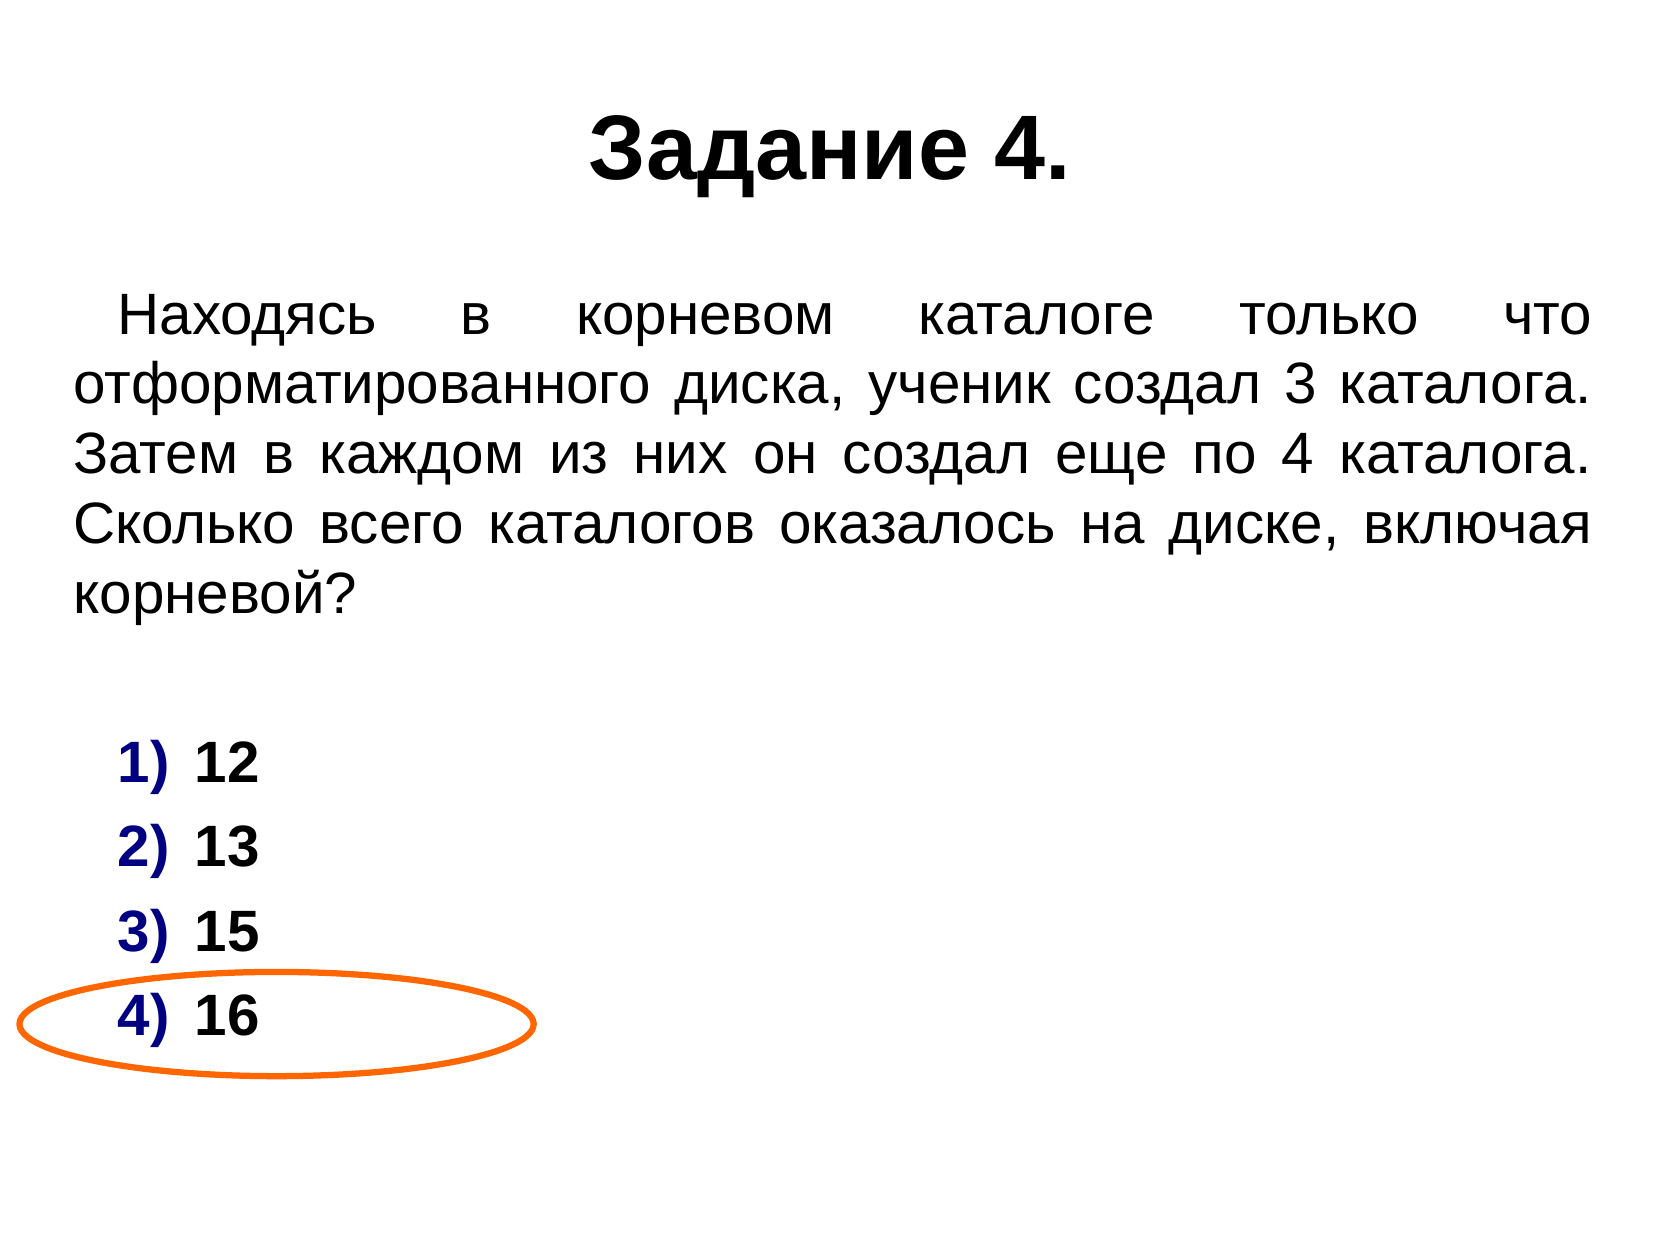

# Задание 4.
Находясь в корневом каталоге только что отформатированного диска, ученик создал 3 каталога. Затем в каждом из них он создал еще по 4 каталога. Сколько всего каталогов оказалось на диске, включая корневой?
12
13
15
16